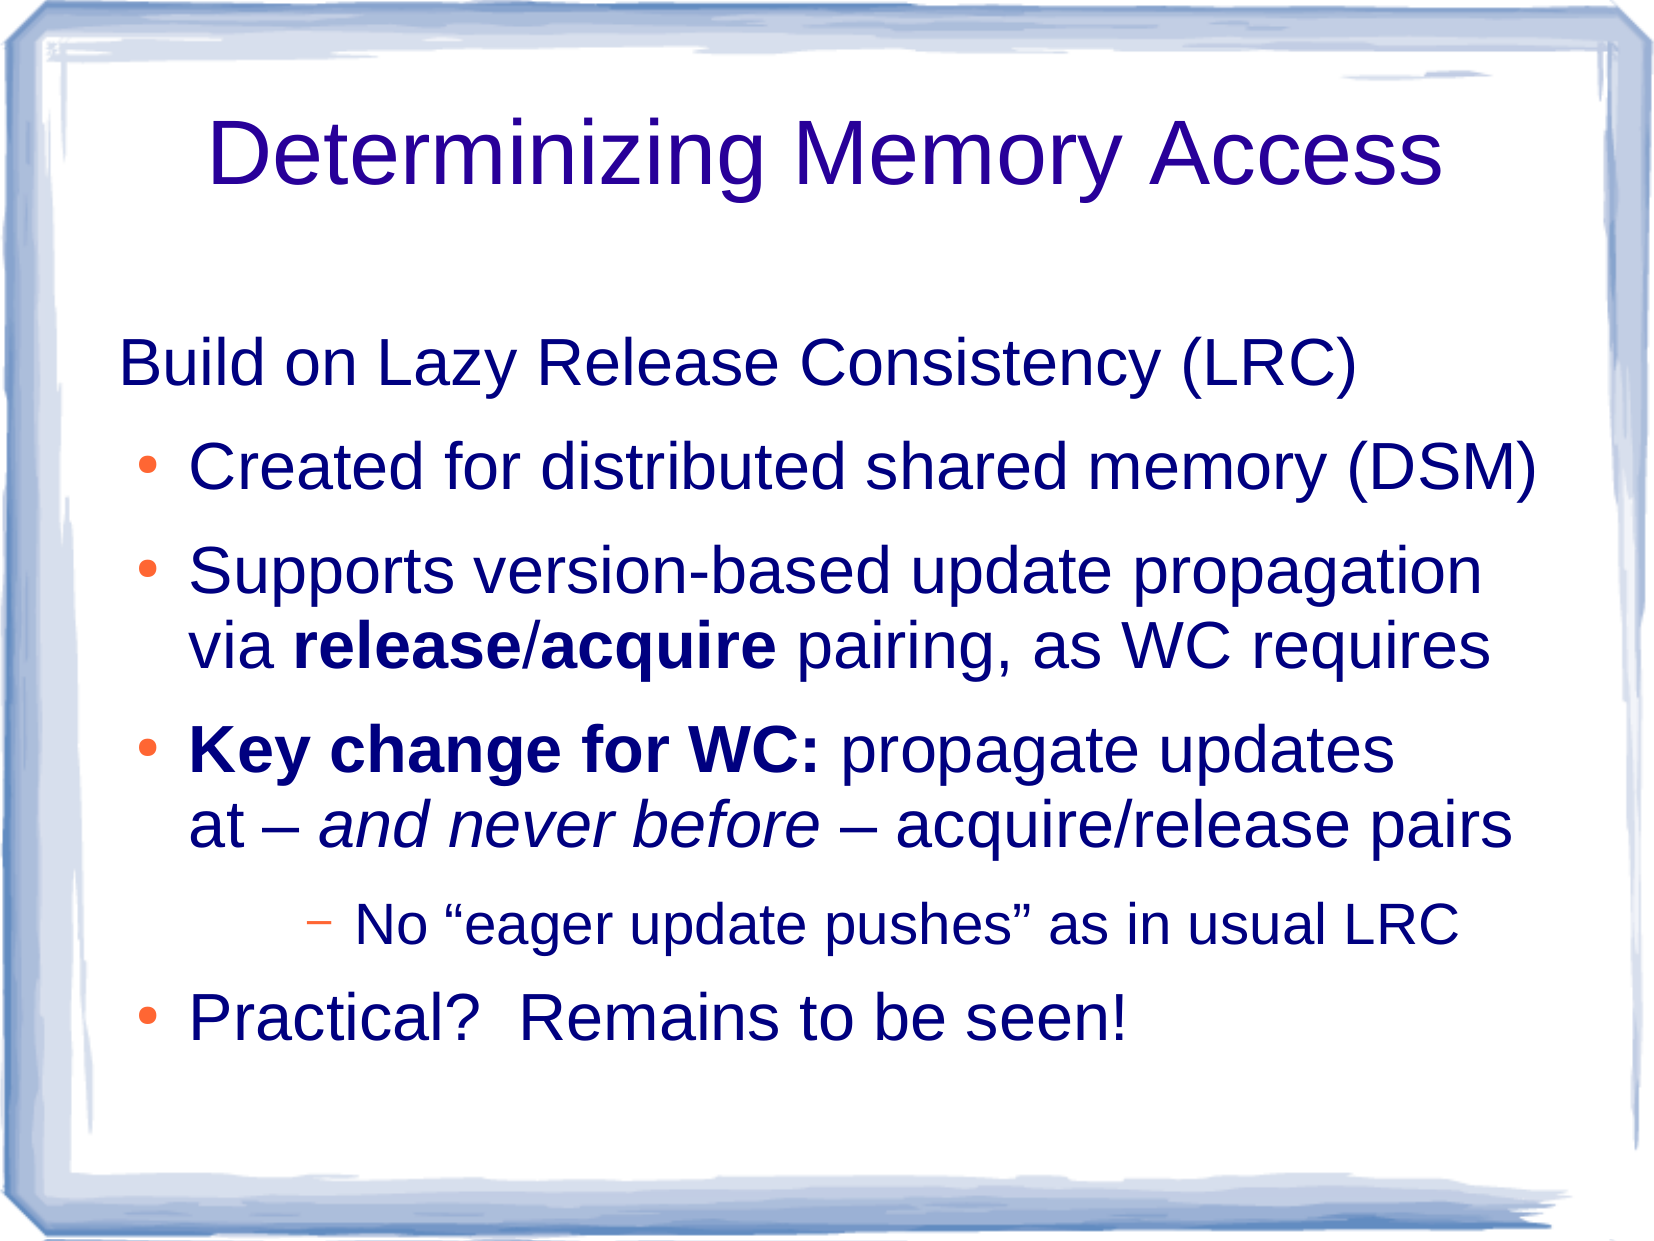

# Determinizing Memory Access
Build on Lazy Release Consistency (LRC)
Created for distributed shared memory (DSM)
Supports version-based update propagation
via release/acquire pairing, as WC requires
Key change for WC: propagate updates
at – and never before – acquire/release pairs
No “eager update pushes” as in usual LRC
Practical? Remains to be seen!